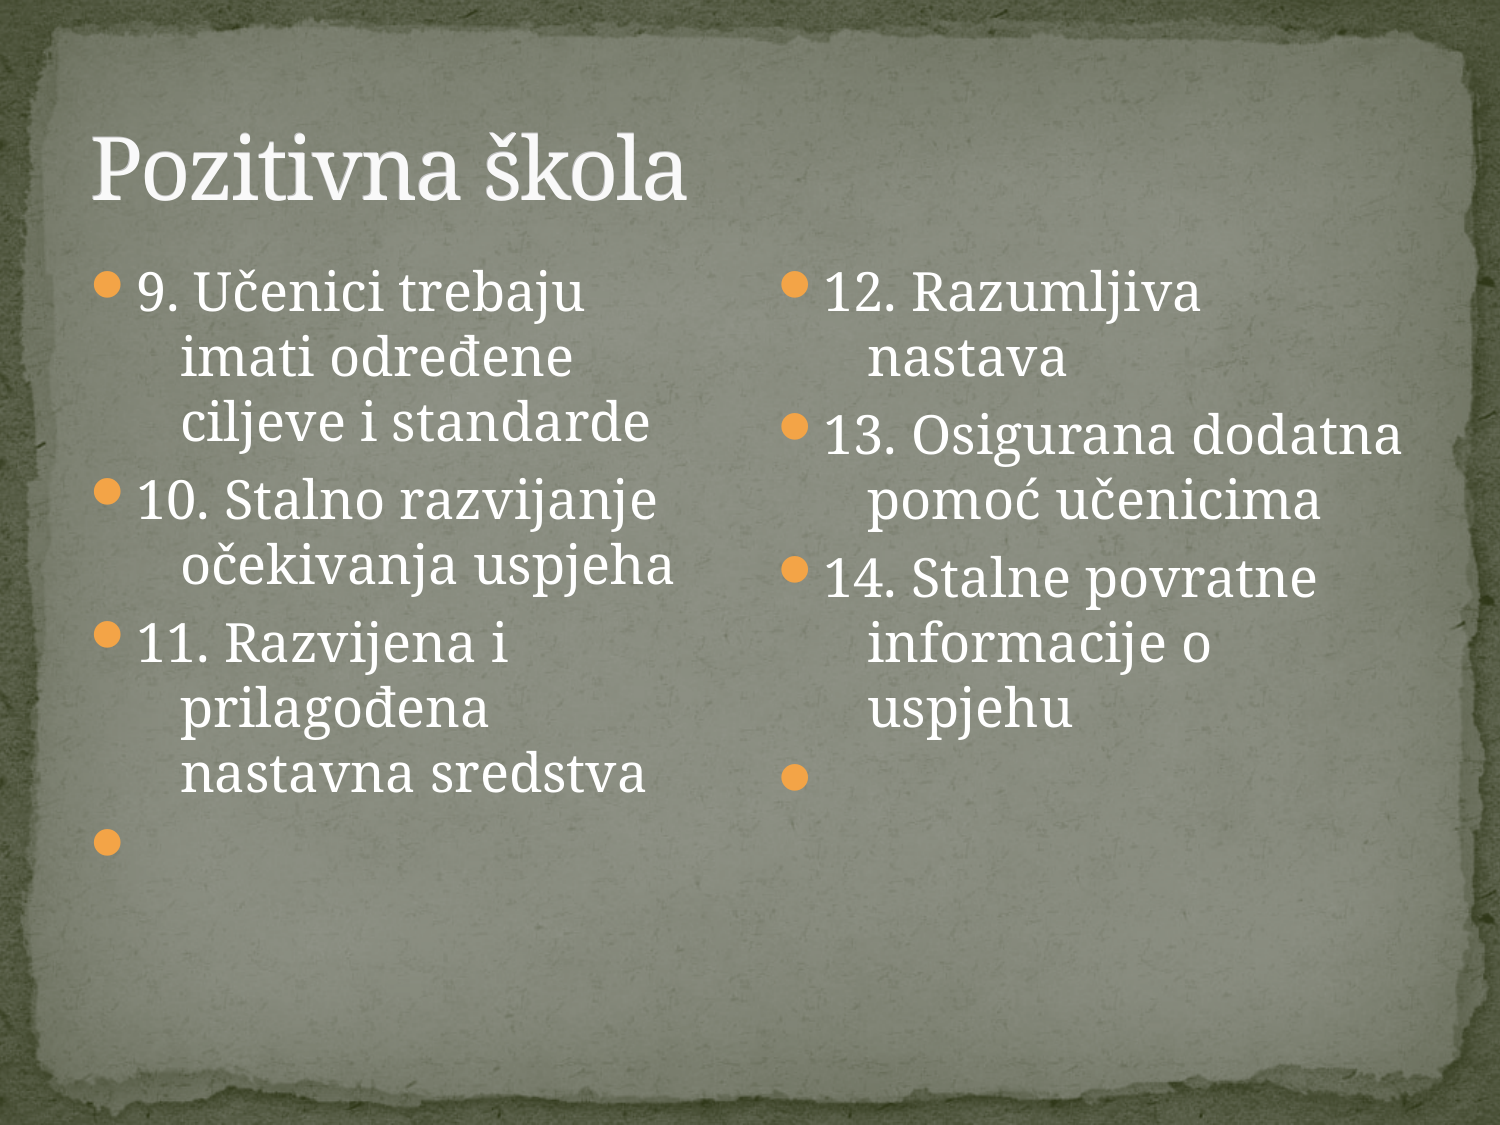

# Pozitivna škola
9. Učenici trebaju imati određene ciljeve i standarde
10. Stalno razvijanje očekivanja uspjeha
11. Razvijena i prilagođena nastavna sredstva
12. Razumljiva nastava
13. Osigurana dodatna pomoć učenicima
14. Stalne povratne informacije o uspjehu